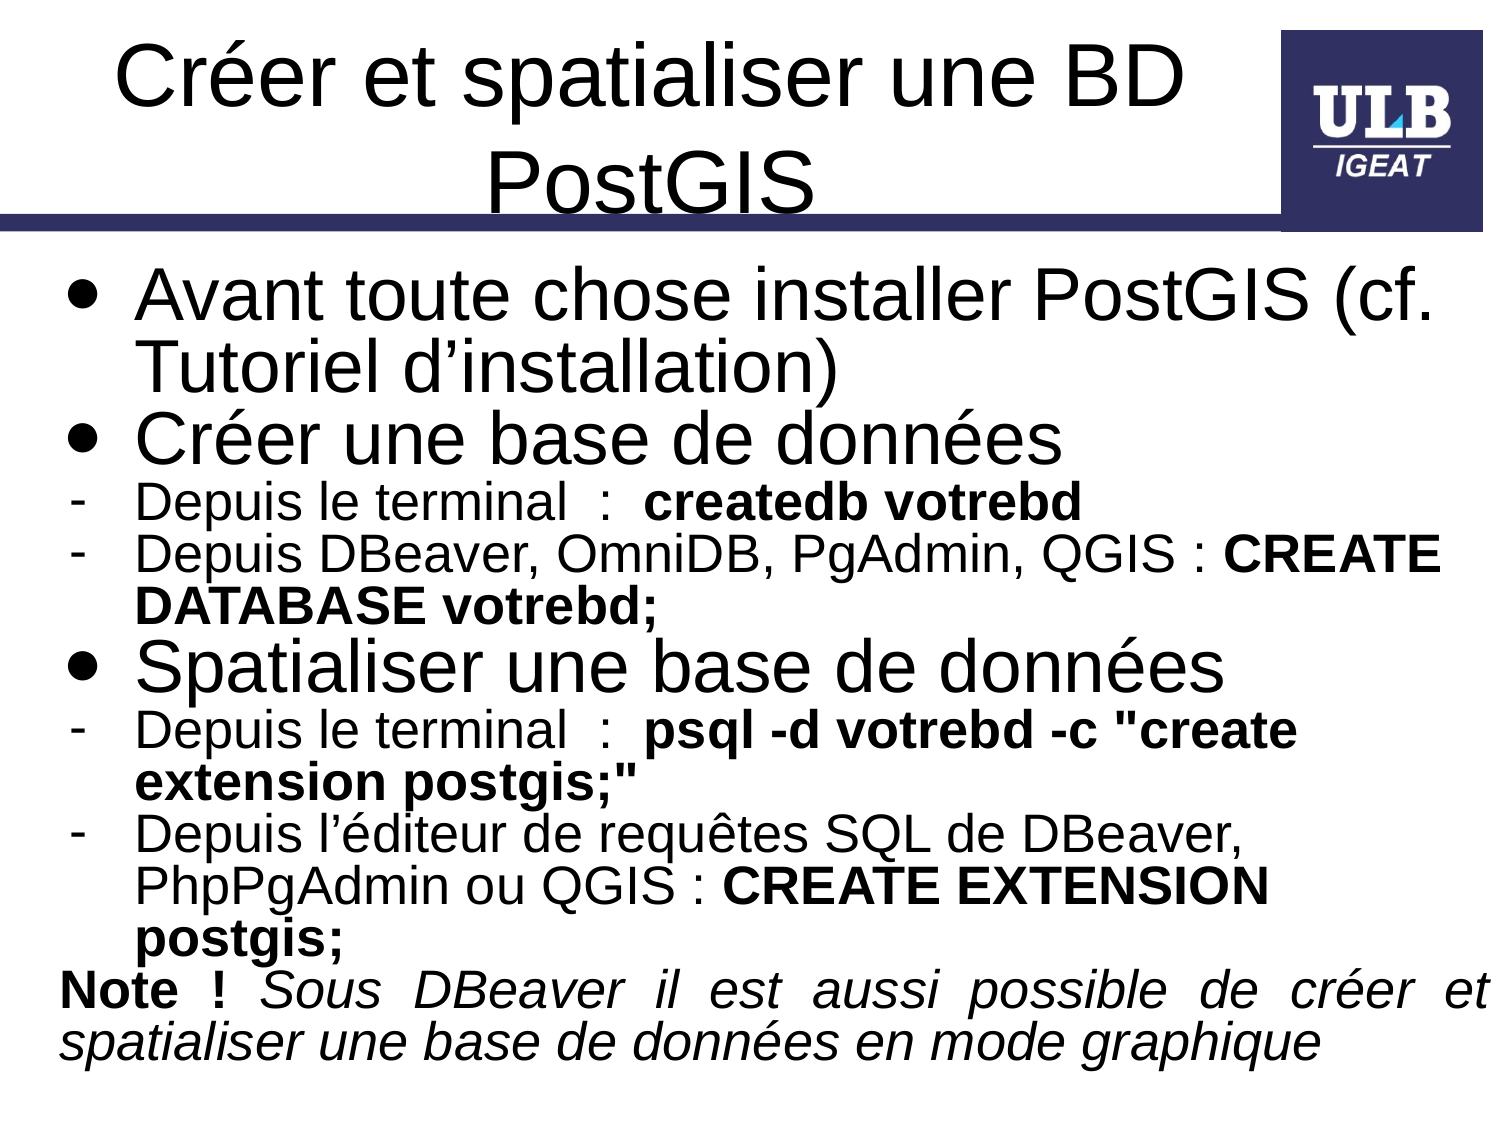

# Créer et spatialiser une BD PostGIS
Avant toute chose installer PostGIS (cf. Tutoriel d’installation)
Créer une base de données
Depuis le terminal : createdb votrebd
Depuis DBeaver, OmniDB, PgAdmin, QGIS : CREATE DATABASE votrebd;
Spatialiser une base de données
Depuis le terminal : psql -d votrebd -c "create extension postgis;"
Depuis l’éditeur de requêtes SQL de DBeaver, PhpPgAdmin ou QGIS : CREATE EXTENSION postgis;
Note ! Sous DBeaver il est aussi possible de créer et spatialiser une base de données en mode graphique